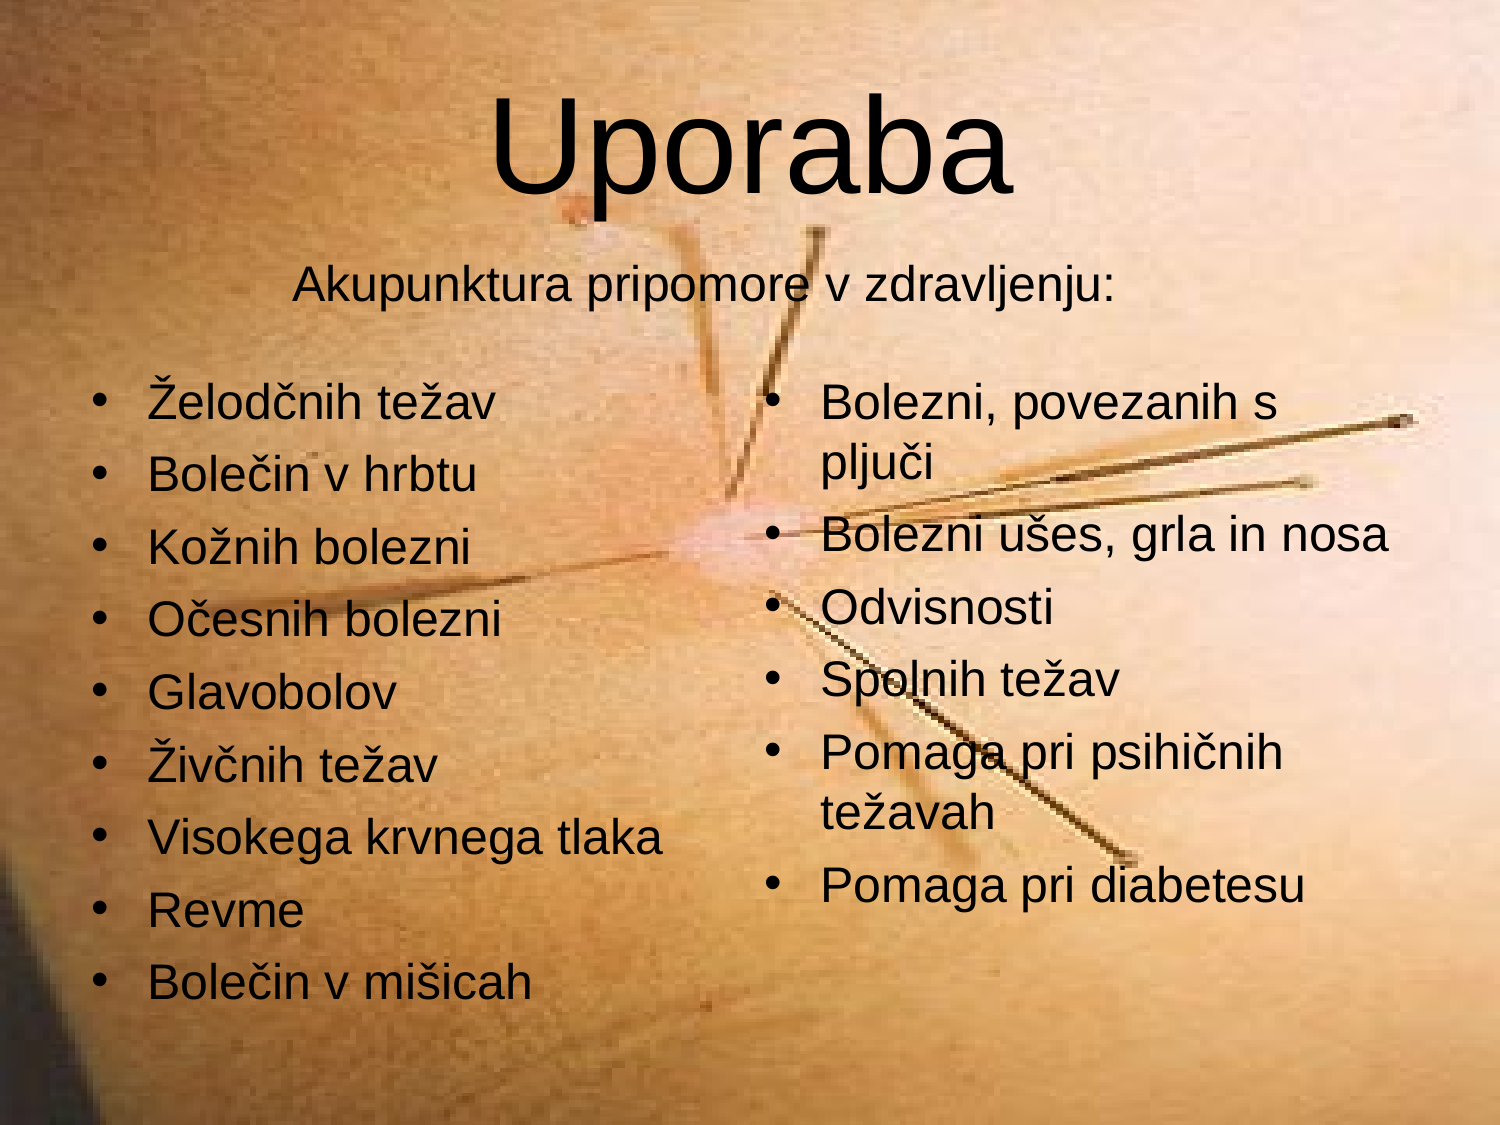

# Uporaba
Akupunktura pripomore v zdravljenju:
Želodčnih težav
Bolečin v hrbtu
Kožnih bolezni
Očesnih bolezni
Glavobolov
Živčnih težav
Visokega krvnega tlaka
Revme
Bolečin v mišicah
Bolezni, povezanih s pljuči
Bolezni ušes, grla in nosa
Odvisnosti
Spolnih težav
Pomaga pri psihičnih težavah
Pomaga pri diabetesu